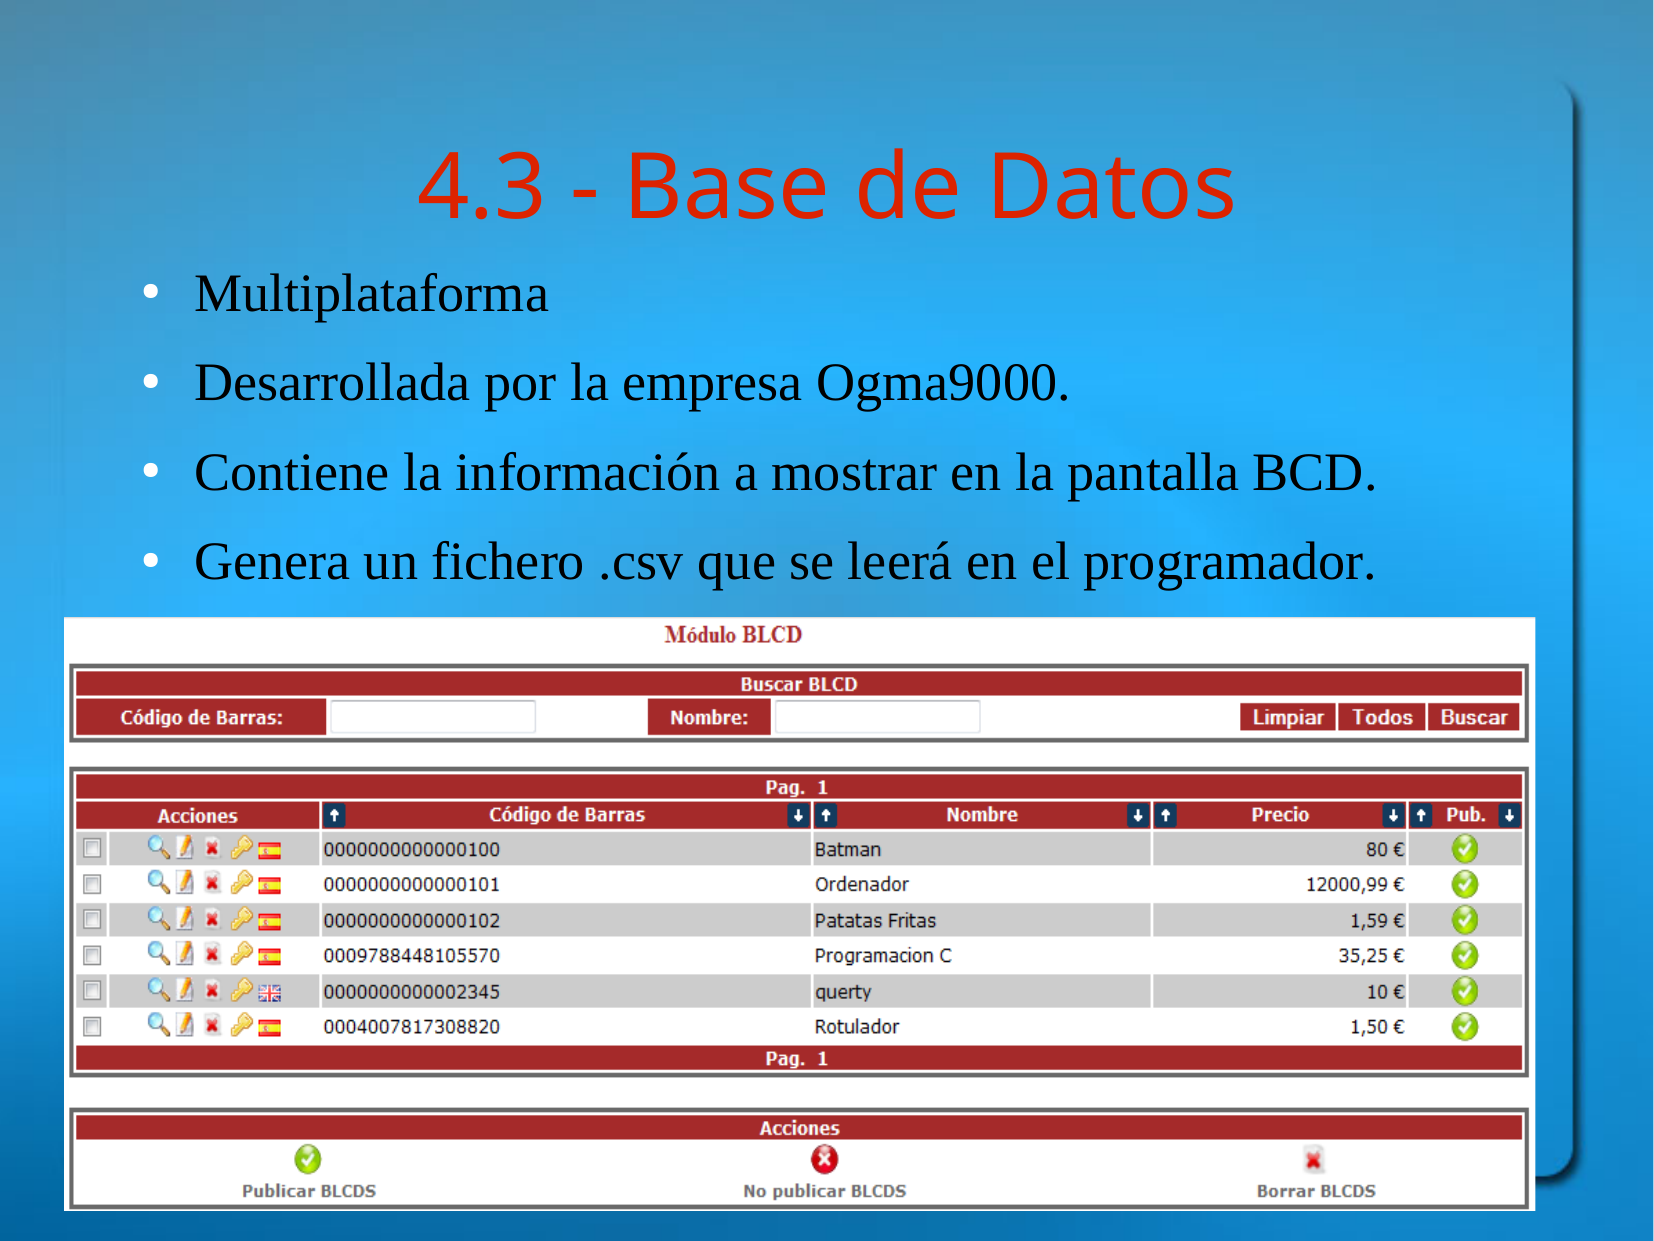

# 4.3 - Base de Datos
Multiplataforma
Desarrollada por la empresa Ogma9000.
Contiene la información a mostrar en la pantalla BCD.
Genera un fichero .csv que se leerá en el programador.